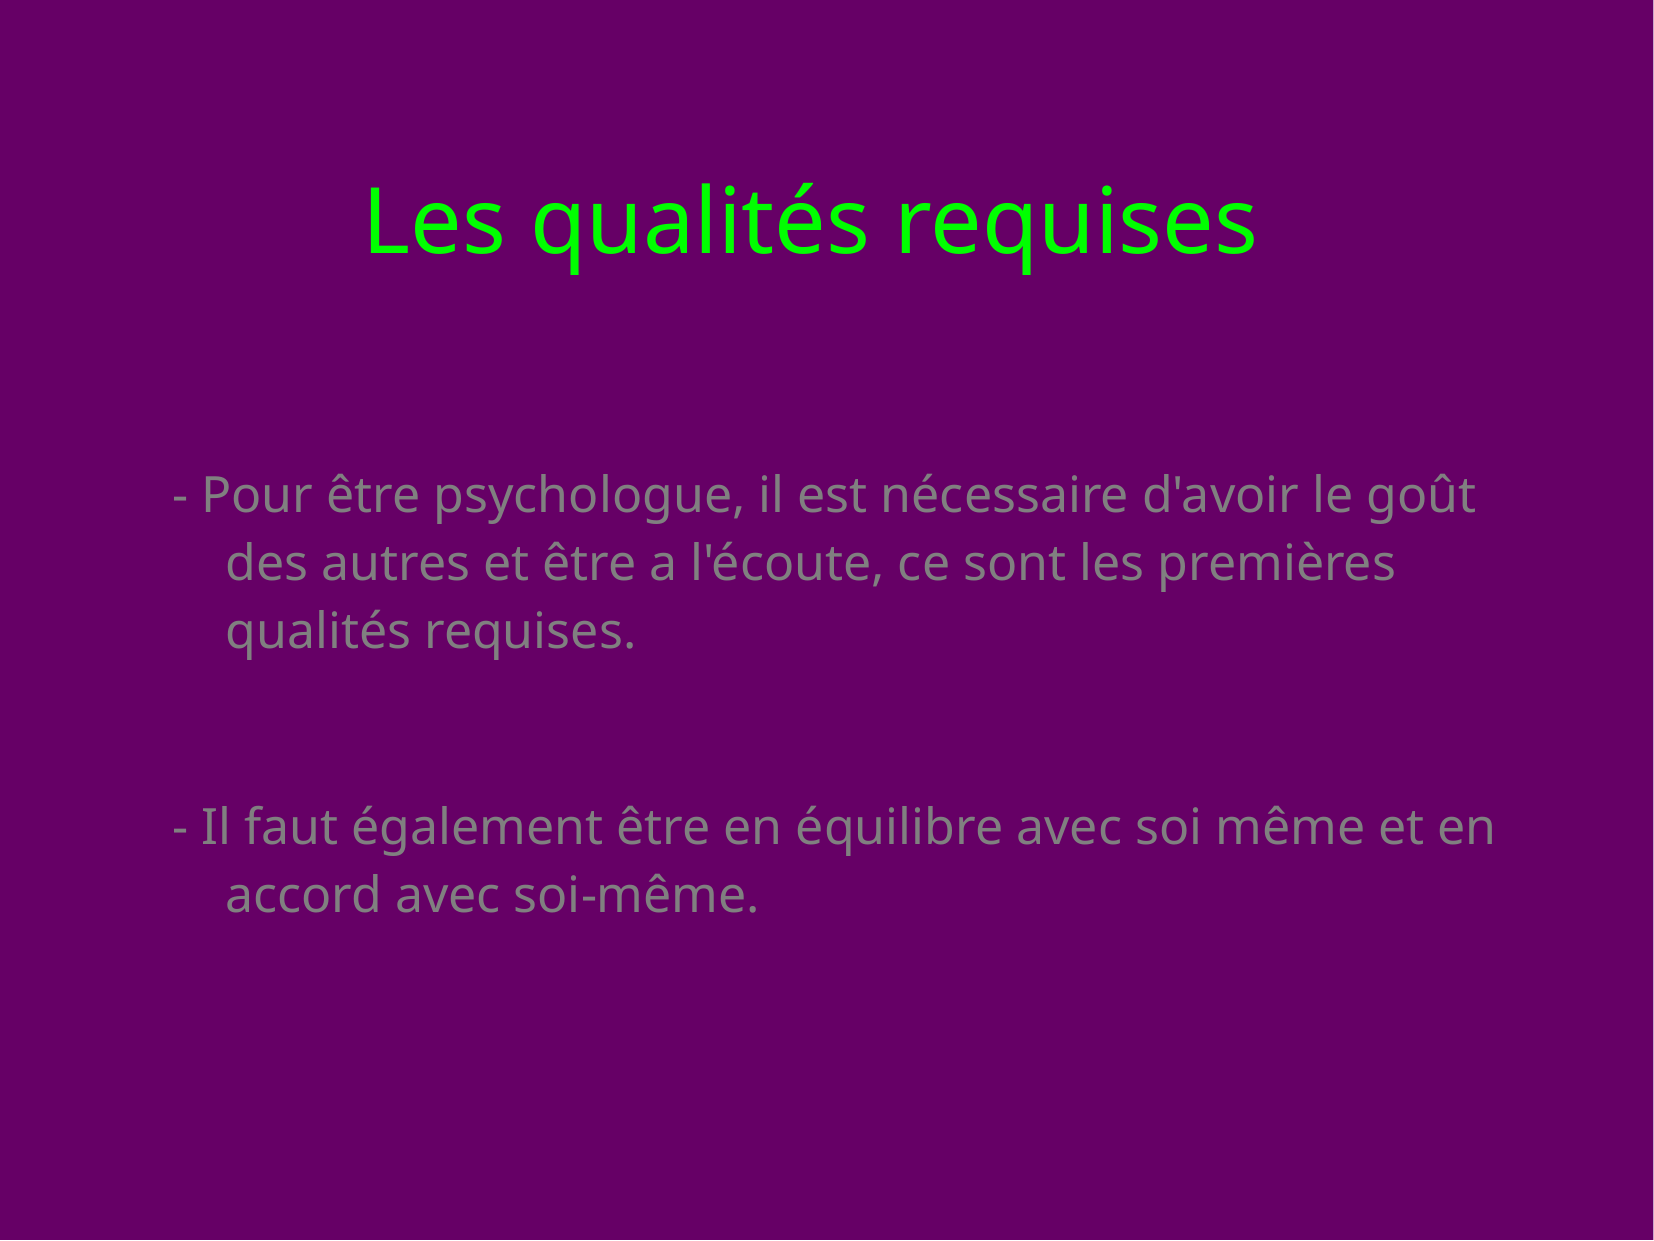

# Les qualités requises
- Pour être psychologue, il est nécessaire d'avoir le goût des autres et être a l'écoute, ce sont les premières qualités requises.
- Il faut également être en équilibre avec soi même et en accord avec soi-même.